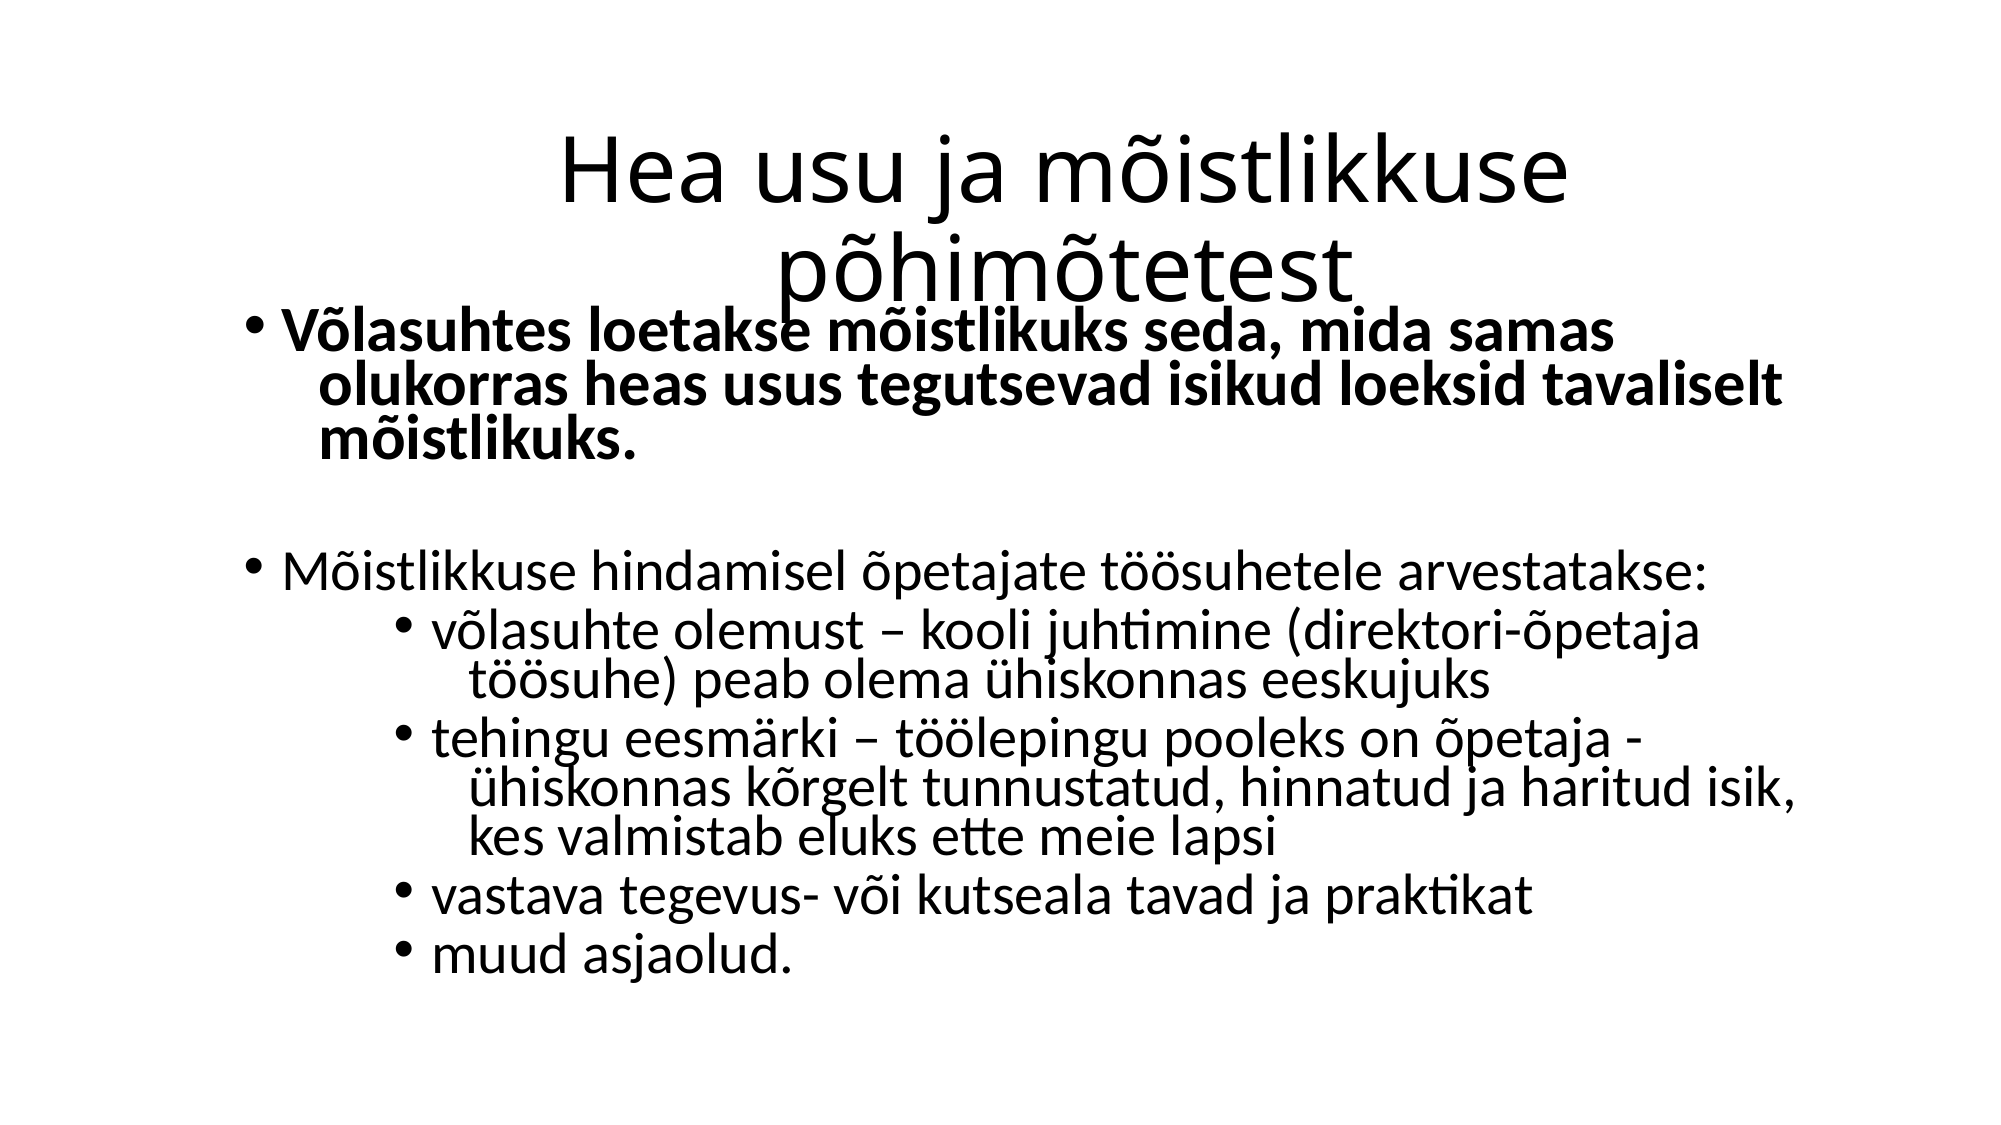

# Hea usu ja mõistlikkuse põhimõtetest
Võlasuhtes loetakse mõistlikuks seda, mida samas olukorras heas usus tegutsevad isikud loeksid tavaliselt mõistlikuks.
Mõistlikkuse hindamisel õpetajate töösuhetele arvestatakse:
võlasuhte olemust – kooli juhtimine (direktori-õpetaja töösuhe) peab olema ühiskonnas eeskujuks
tehingu eesmärki – töölepingu pooleks on õpetaja - ühiskonnas kõrgelt tunnustatud, hinnatud ja haritud isik, kes valmistab eluks ette meie lapsi
vastava tegevus- või kutseala tavad ja praktikat
muud asjaolud.